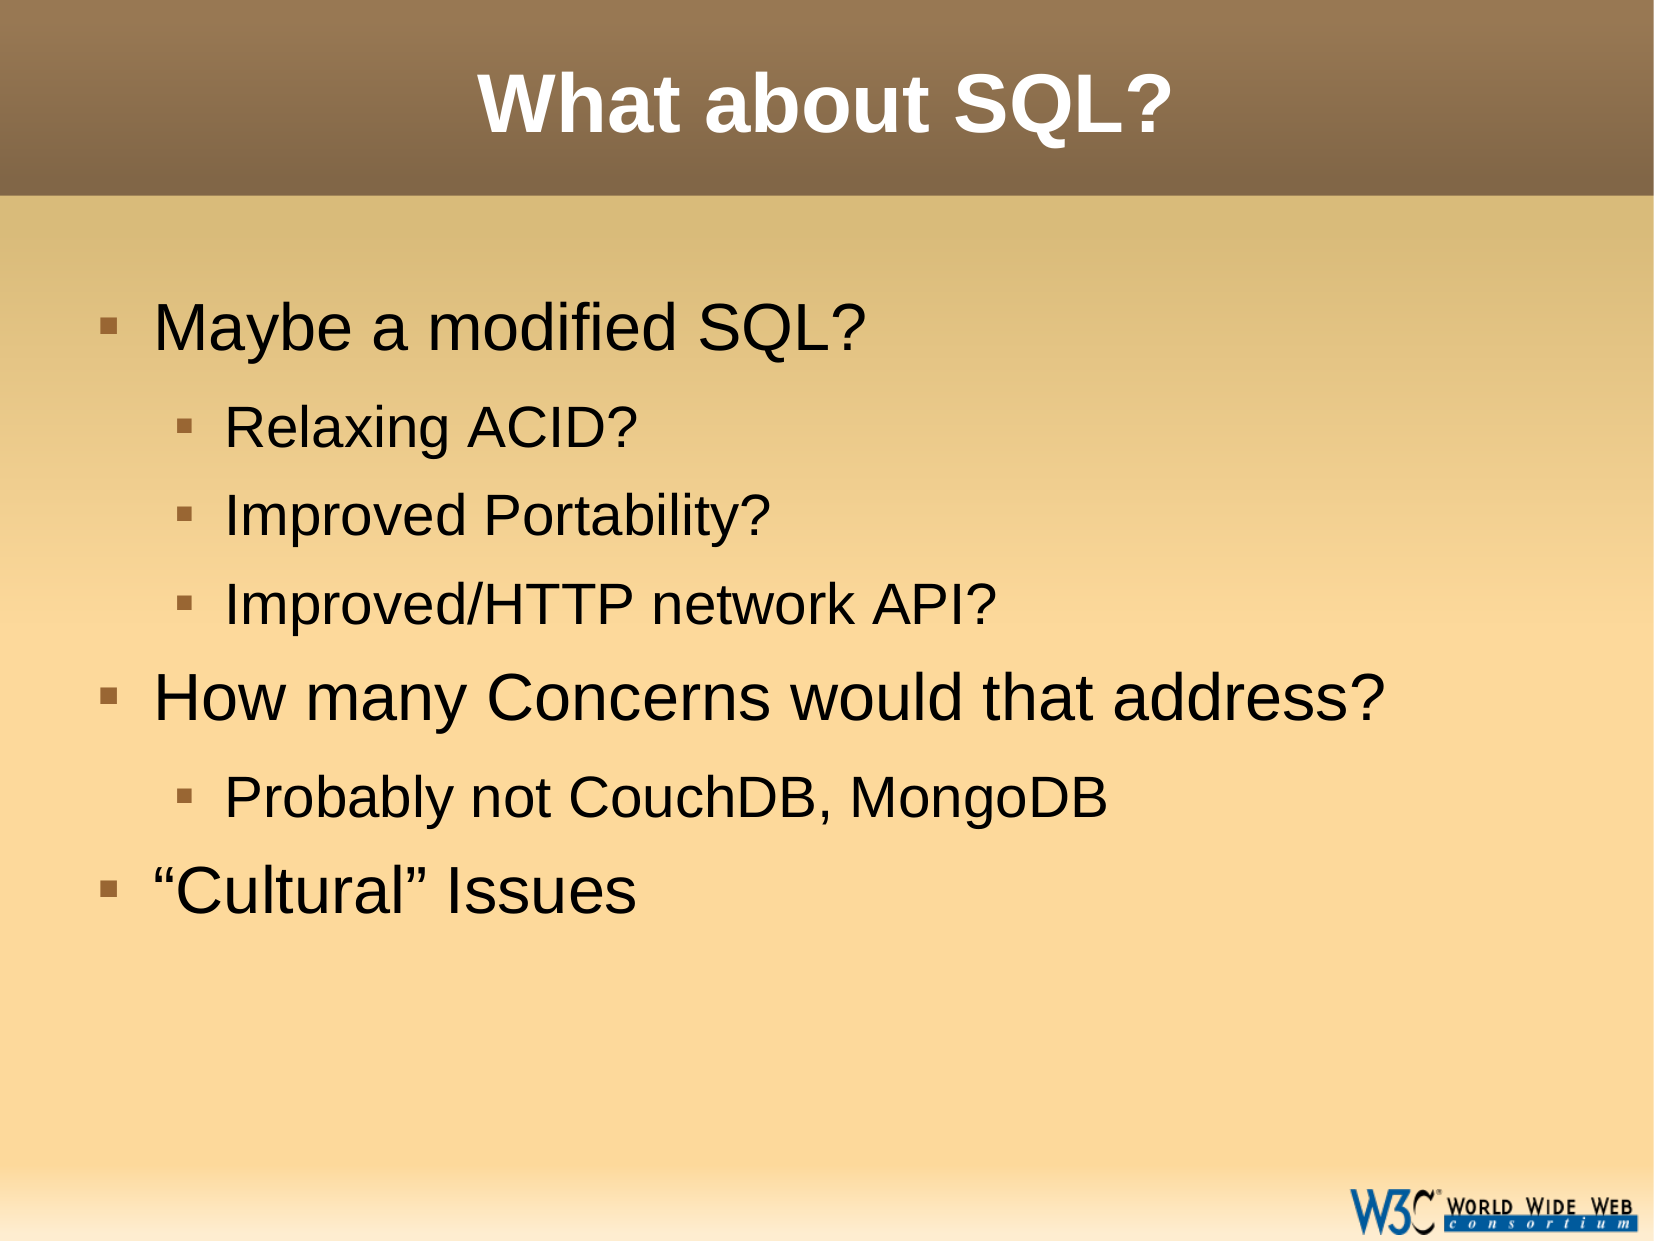

# What about SQL?
Maybe a modified SQL?
Relaxing ACID?
Improved Portability?
Improved/HTTP network API?
How many Concerns would that address?
Probably not CouchDB, MongoDB
“Cultural” Issues